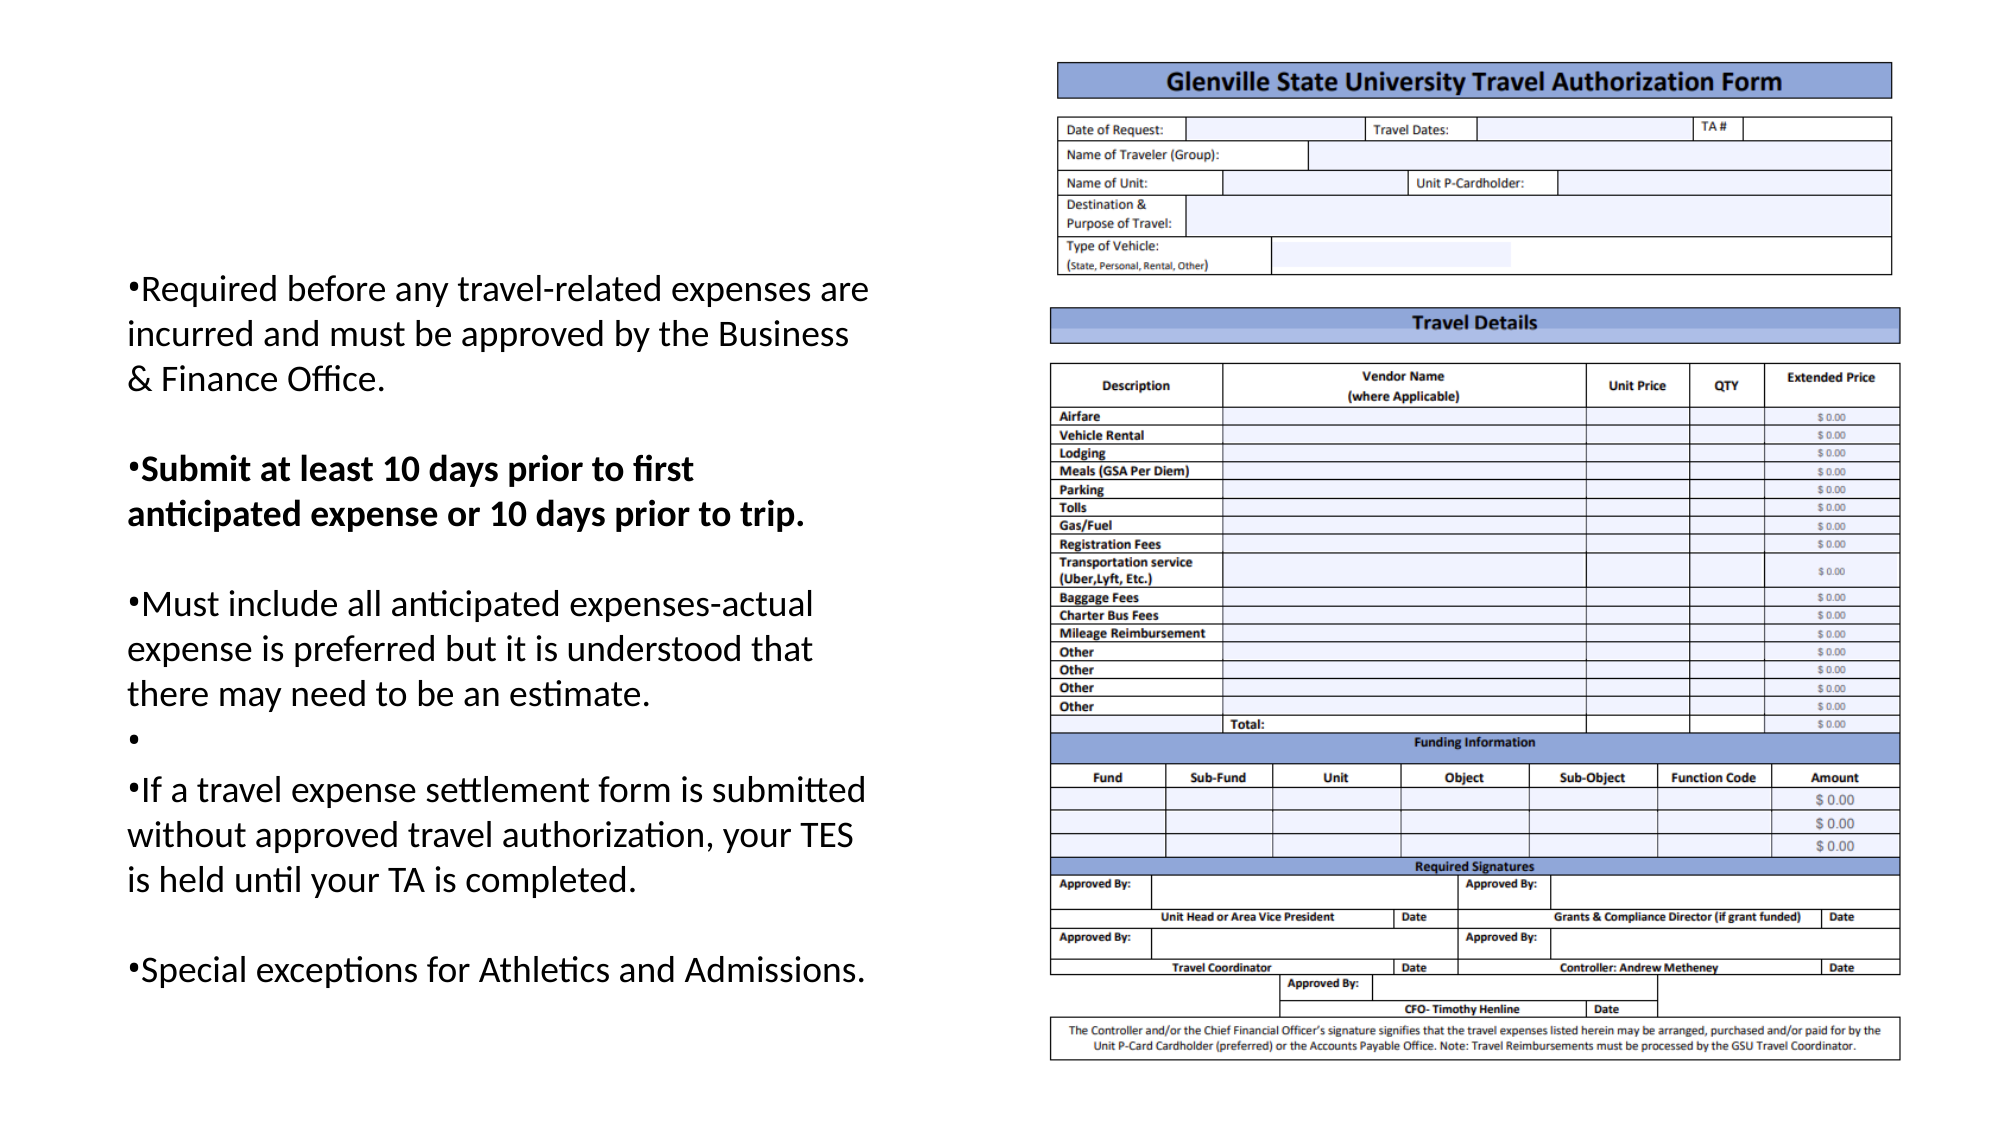

# Travel Authorization
Required before any travel-related expenses are incurred and must be approved by the Business & Finance Office.
Submit at least 10 days prior to first anticipated expense or 10 days prior to trip.
Must include all anticipated expenses-actual expense is preferred but it is understood that there may need to be an estimate.
If a travel expense settlement form is submitted without approved travel authorization, your TES is held until your TA is completed.
Special exceptions for Athletics and Admissions.